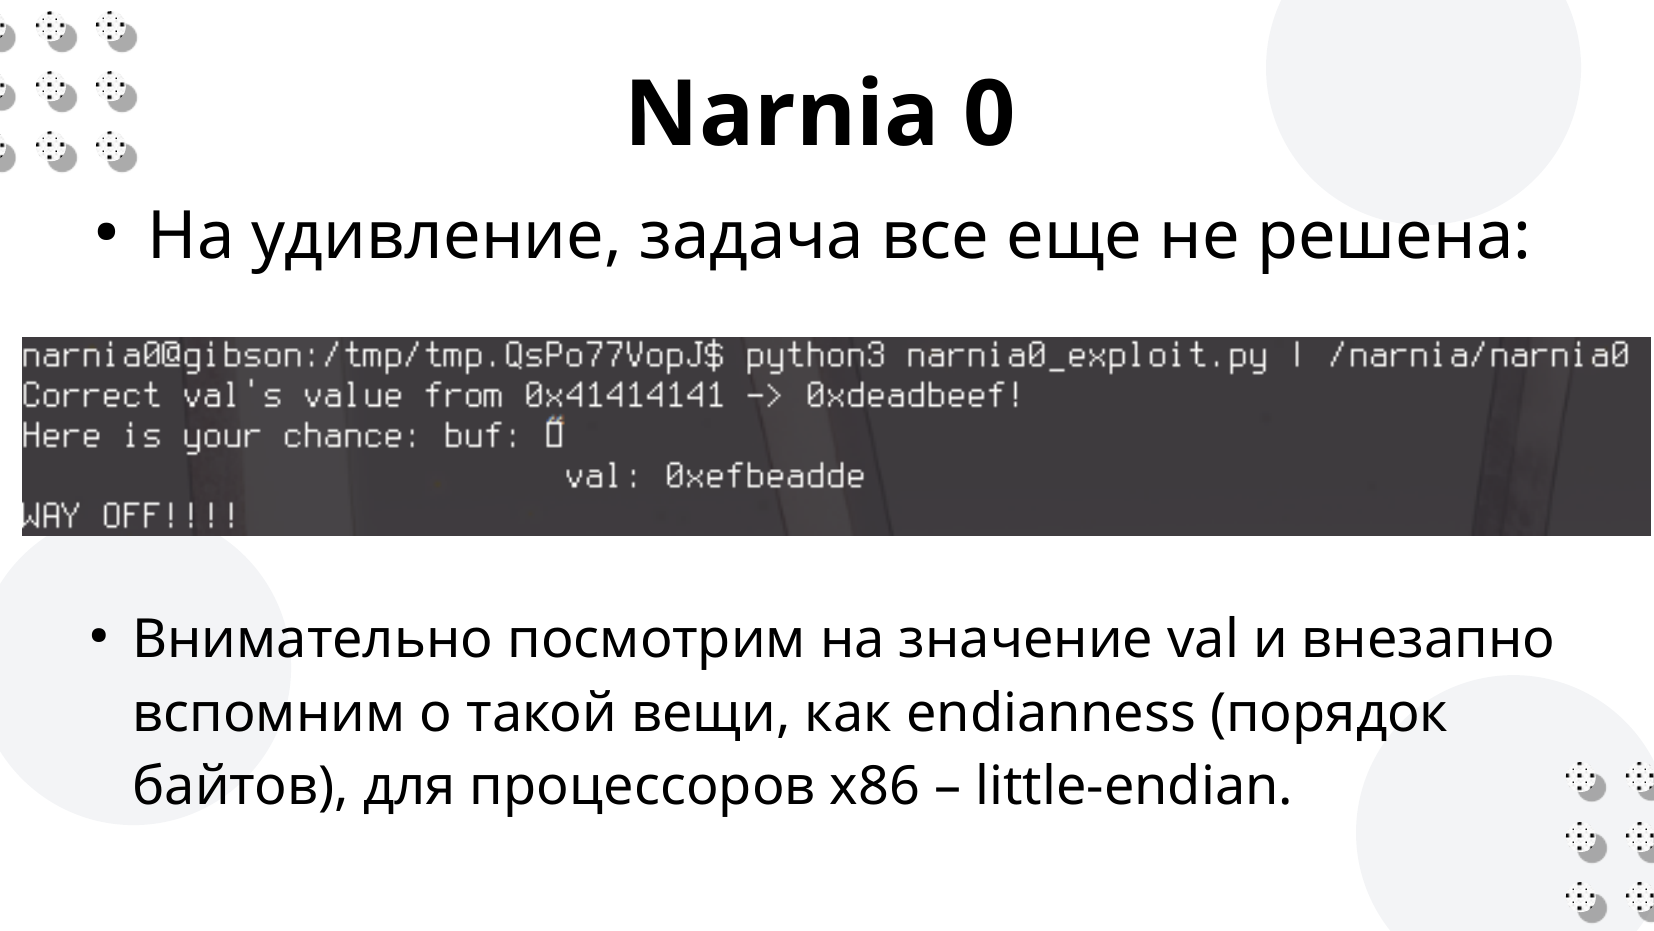

# Narnia 0
На удивление, задача все еще не решена:
Внимательно посмотрим на значение val и внезапно вспомним о такой вещи, как endianness (порядок байтов), для процессоров x86 – little-endian.